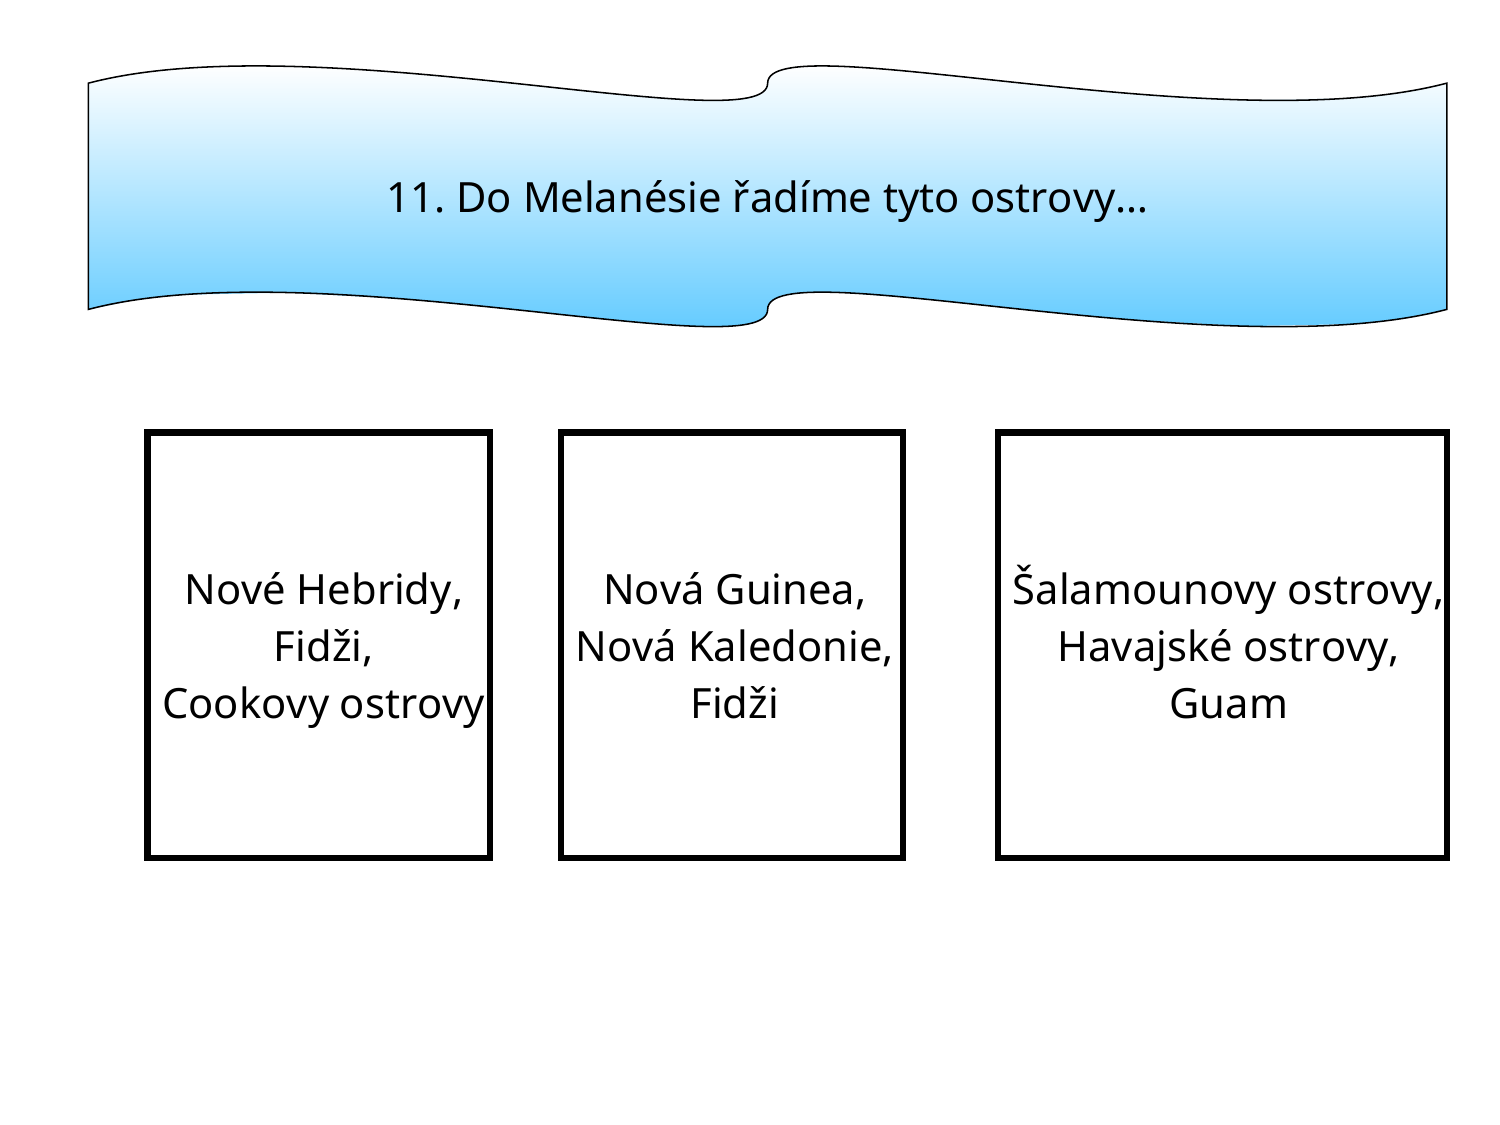

11. Do Melanésie řadíme tyto ostrovy…
Nové Hebridy,
Fidži,
Cookovy ostrovy
Nová Guinea,
Nová Kaledonie,
Fidži
Šalamounovy ostrovy,
Havajské ostrovy,
Guam